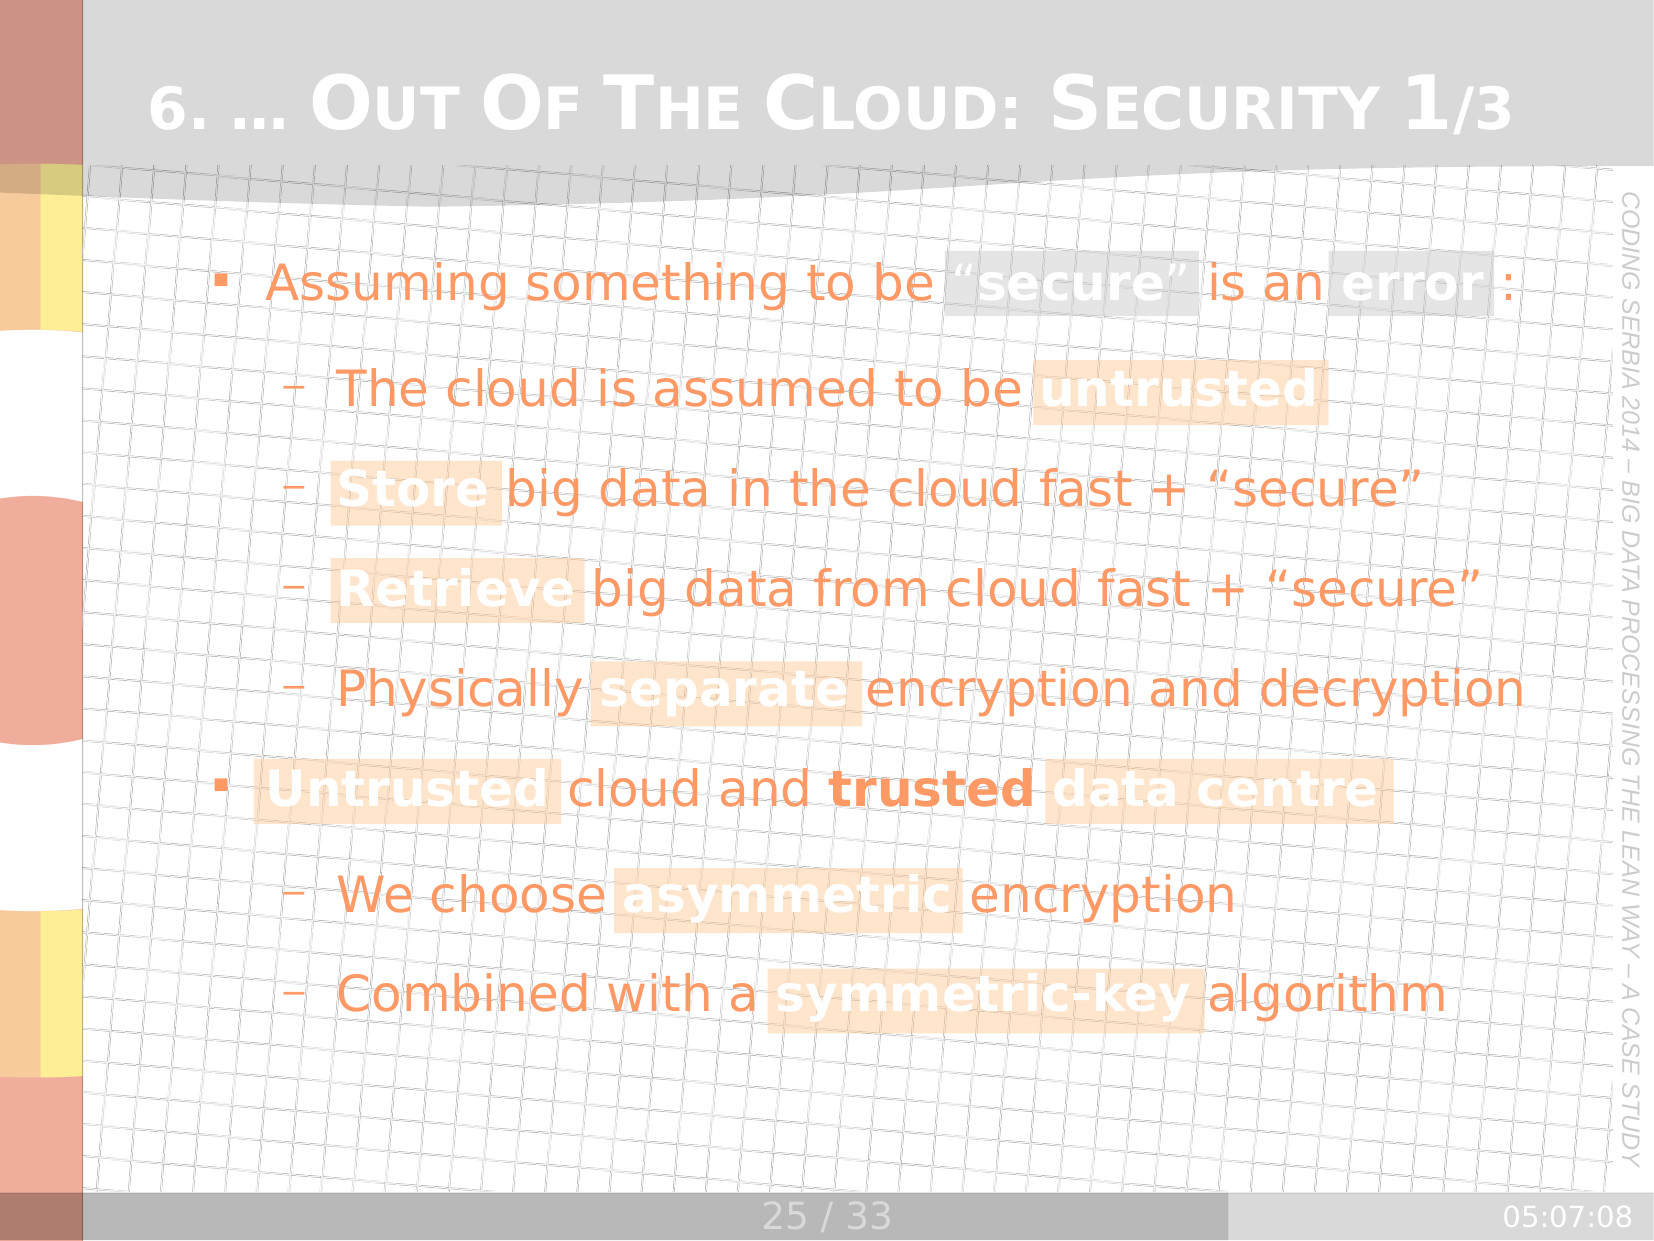

# 6. … OUT OF THE CLOUD: SECURITY 1/3
Assuming something to be “secure” is an error :
The cloud is assumed to be untrusted
Store big data in the cloud fast + “secure”
Retrieve big data from cloud fast + “secure”
Physically separate encryption and decryption
Untrusted cloud and trusted data centre
We choose asymmetric encryption
Combined with a symmetric-key algorithm